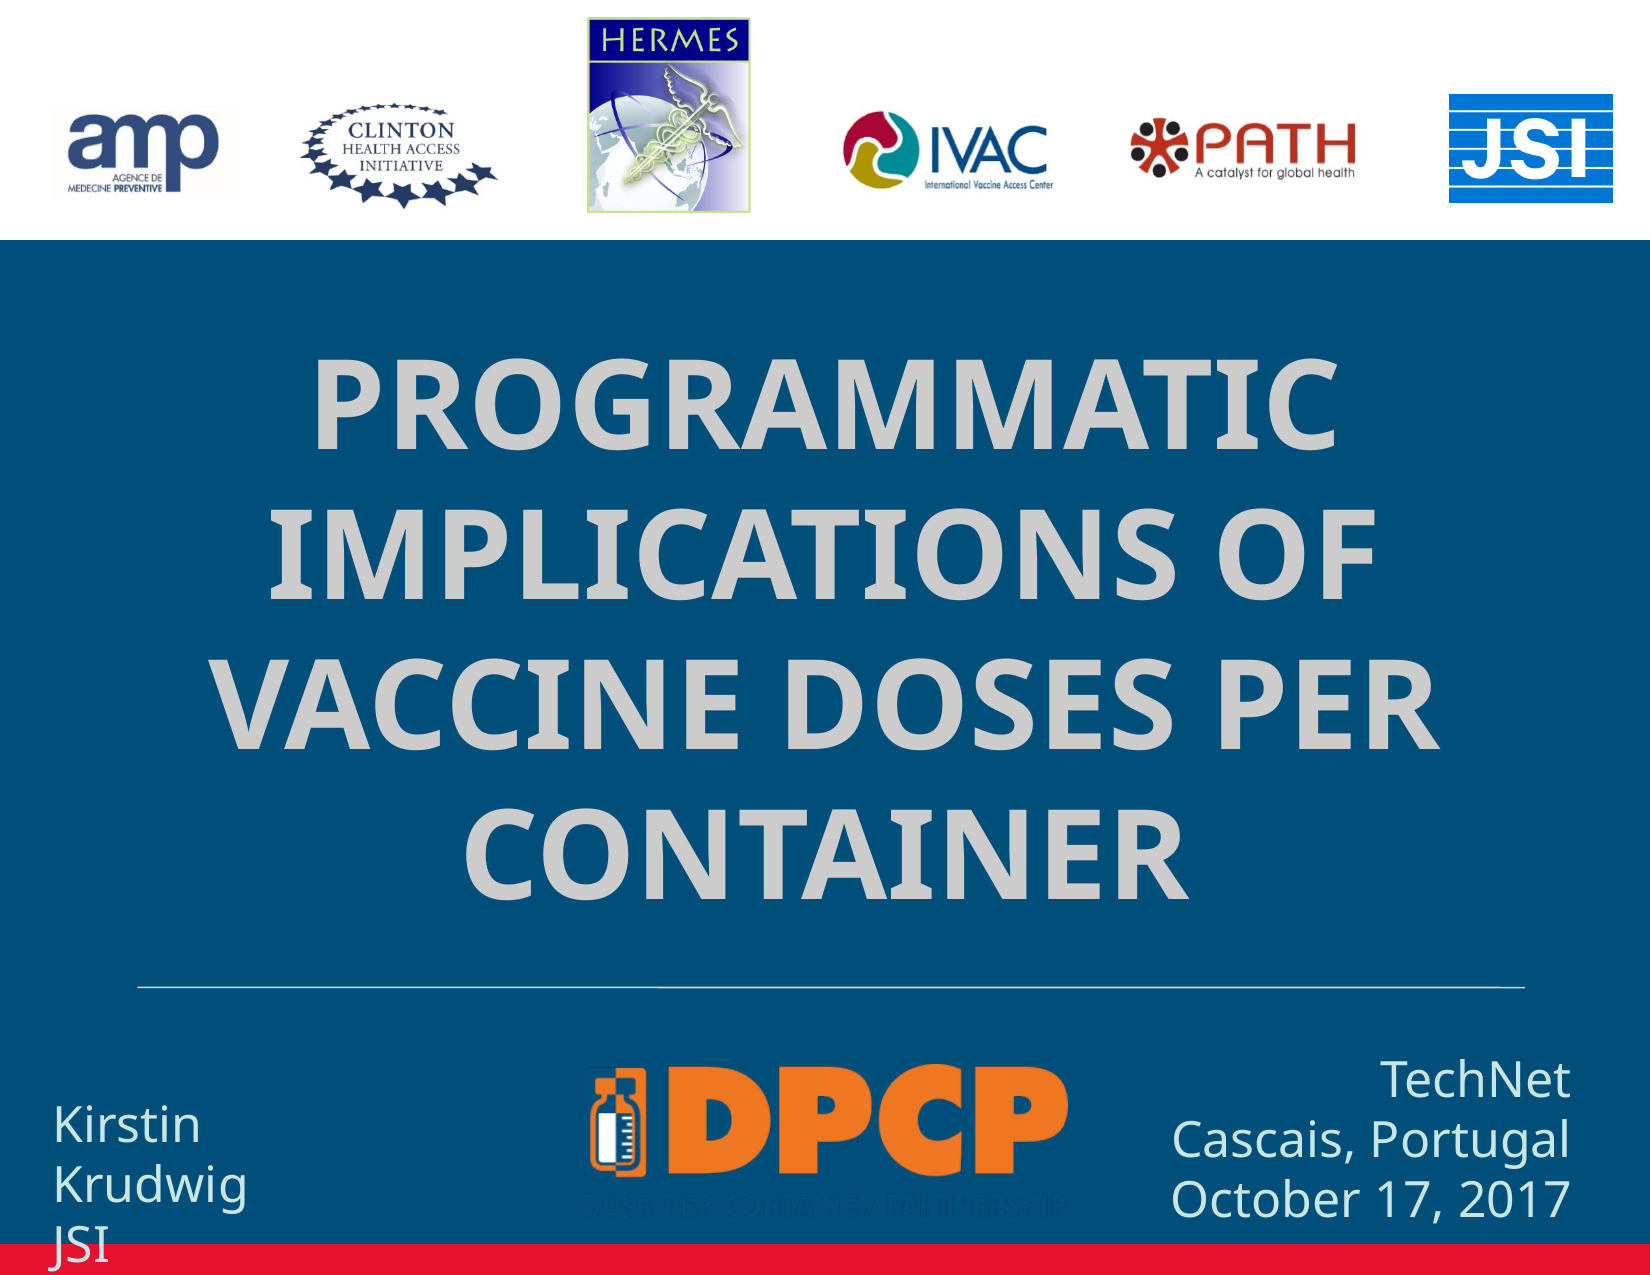

# PROGRAMMATIC IMPLICATIONS OF VACCINE DOSES PER CONTAINER
TechNet
Cascais, Portugal
October 17, 2017
Kirstin Krudwig
JSI